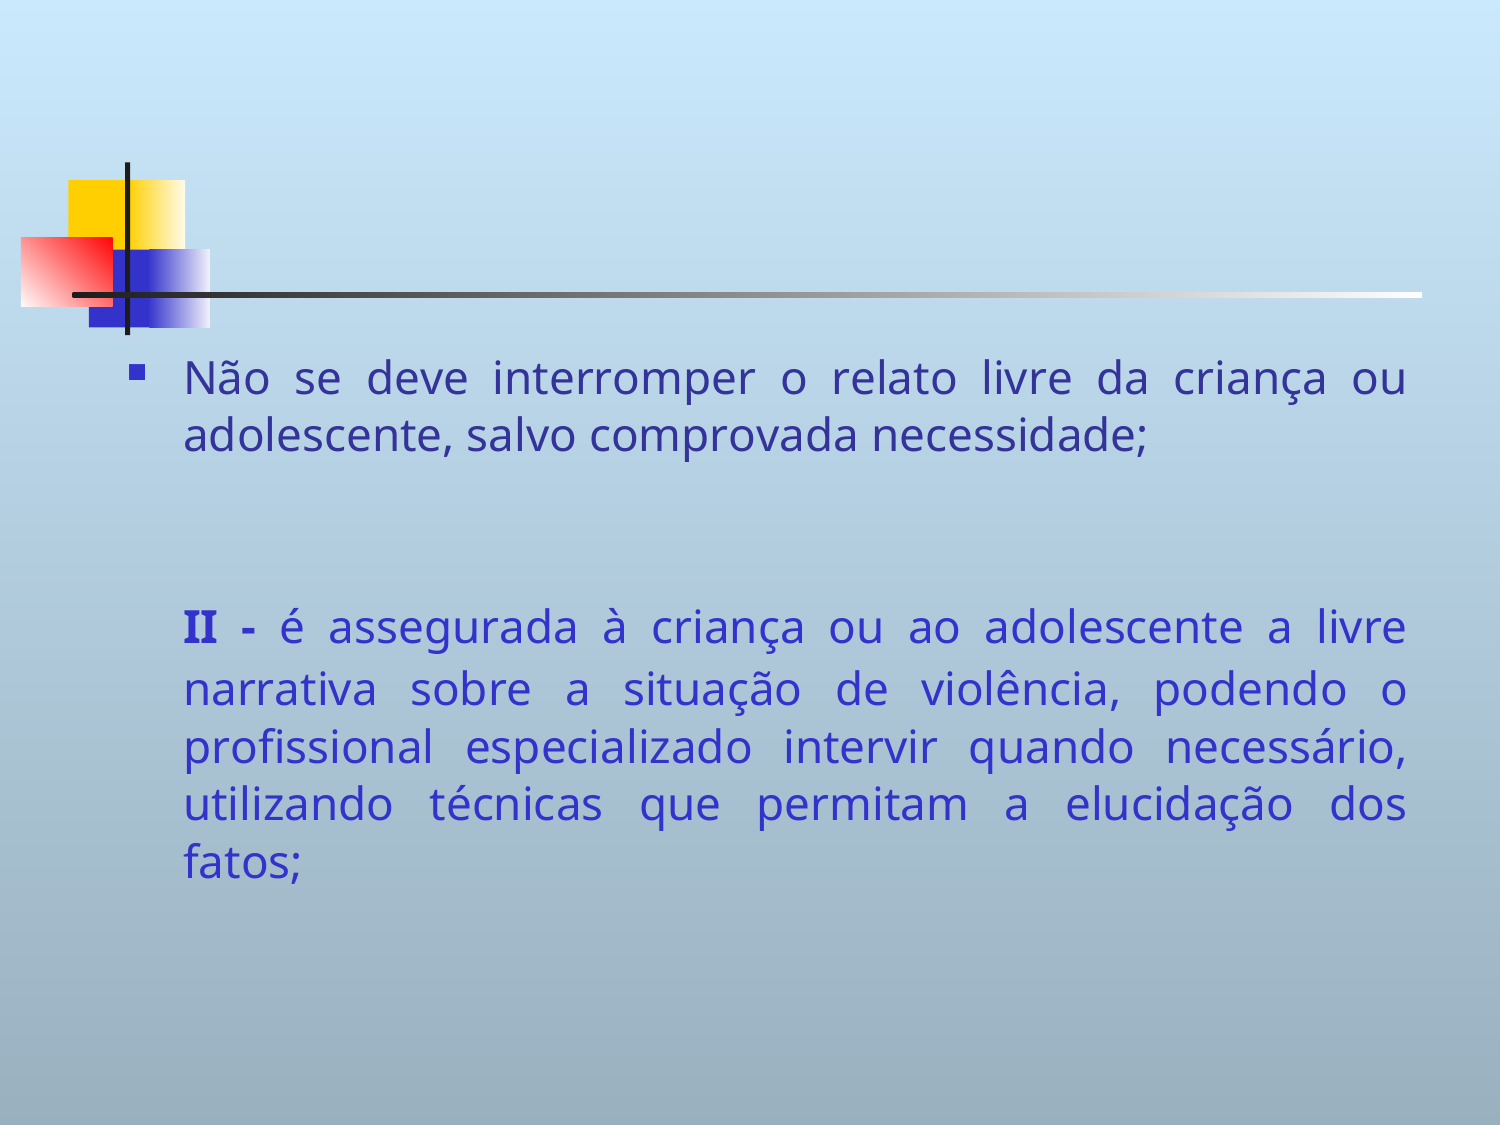

#
Não se deve interromper o relato livre da criança ou adolescente, salvo comprovada necessidade;
	II - é assegurada à criança ou ao adolescente a livre narrativa sobre a situação de violência, podendo o profissional especializado intervir quando necessário, utilizando técnicas que permitam a elucidação dos fatos;